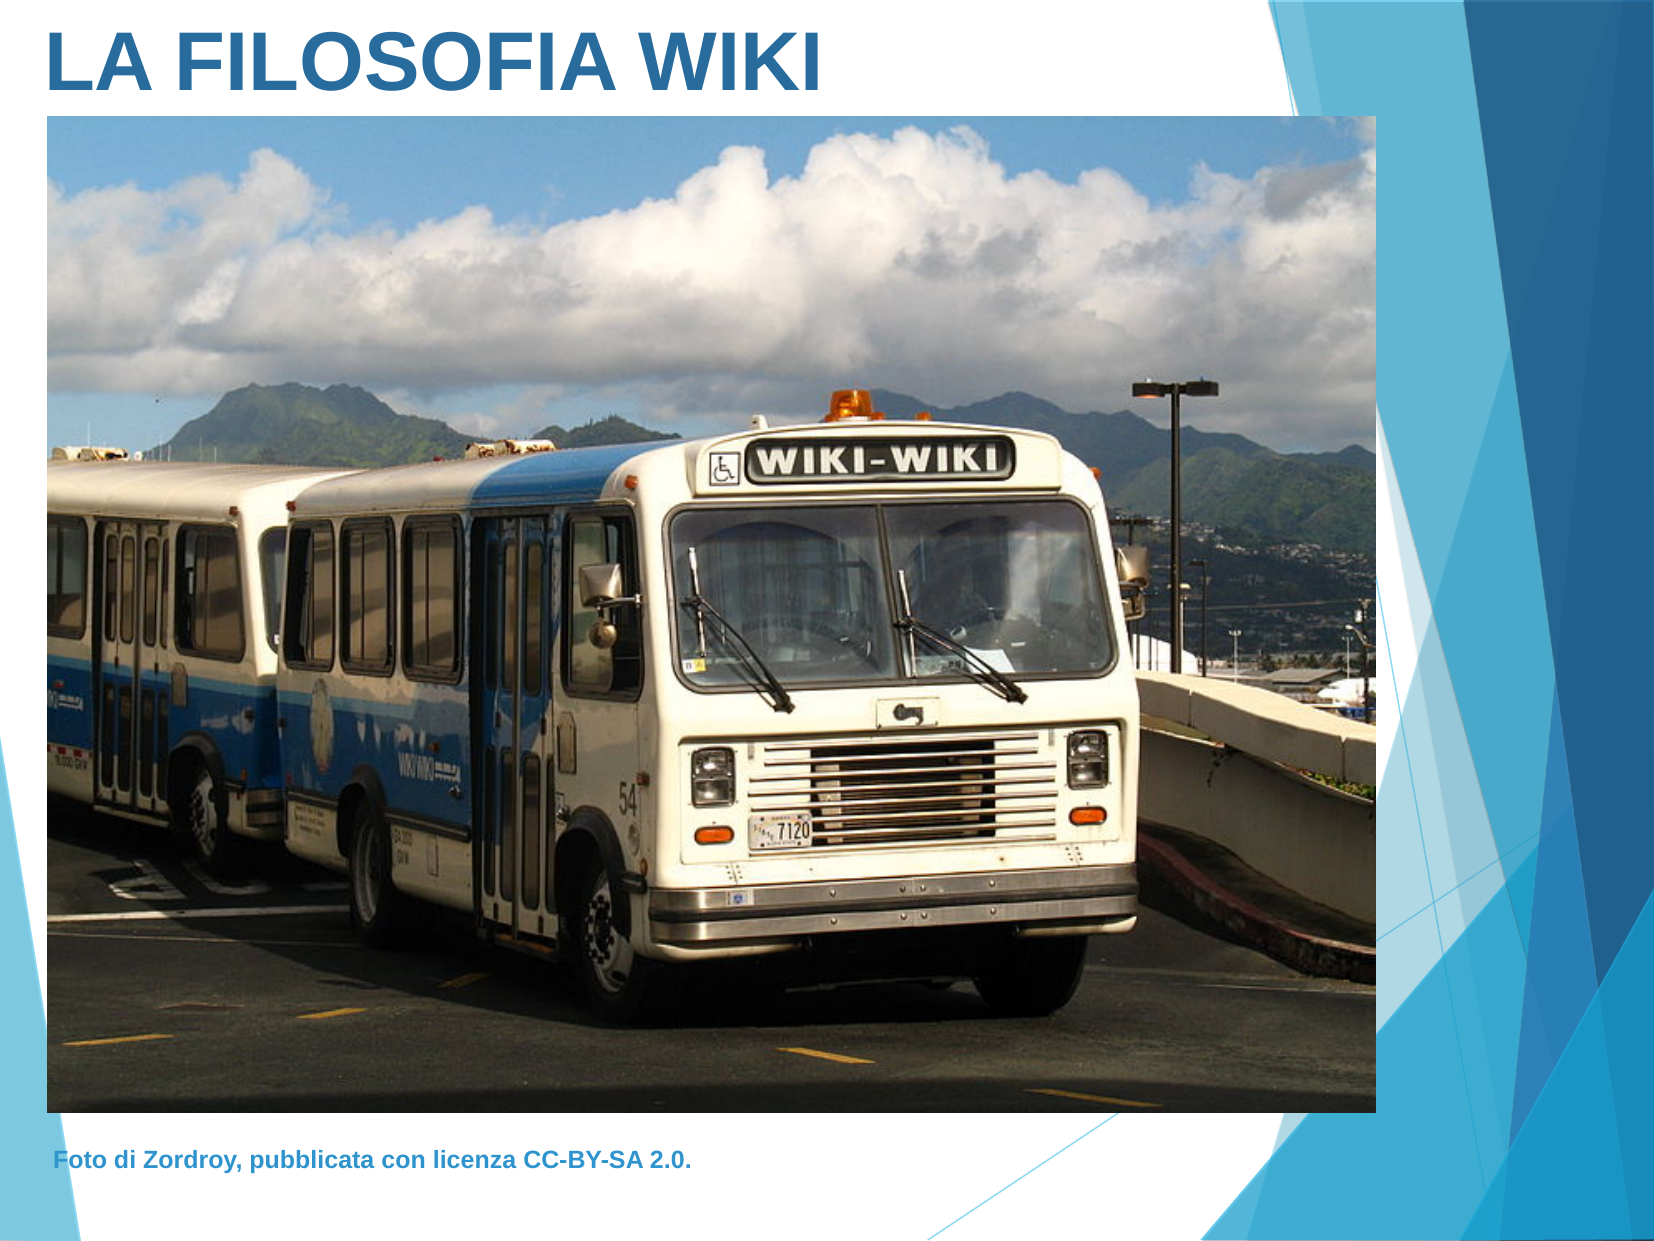

LA FILOSOFIA WIKI
Foto di Zordroy, pubblicata con licenza CC-BY-SA 2.0.